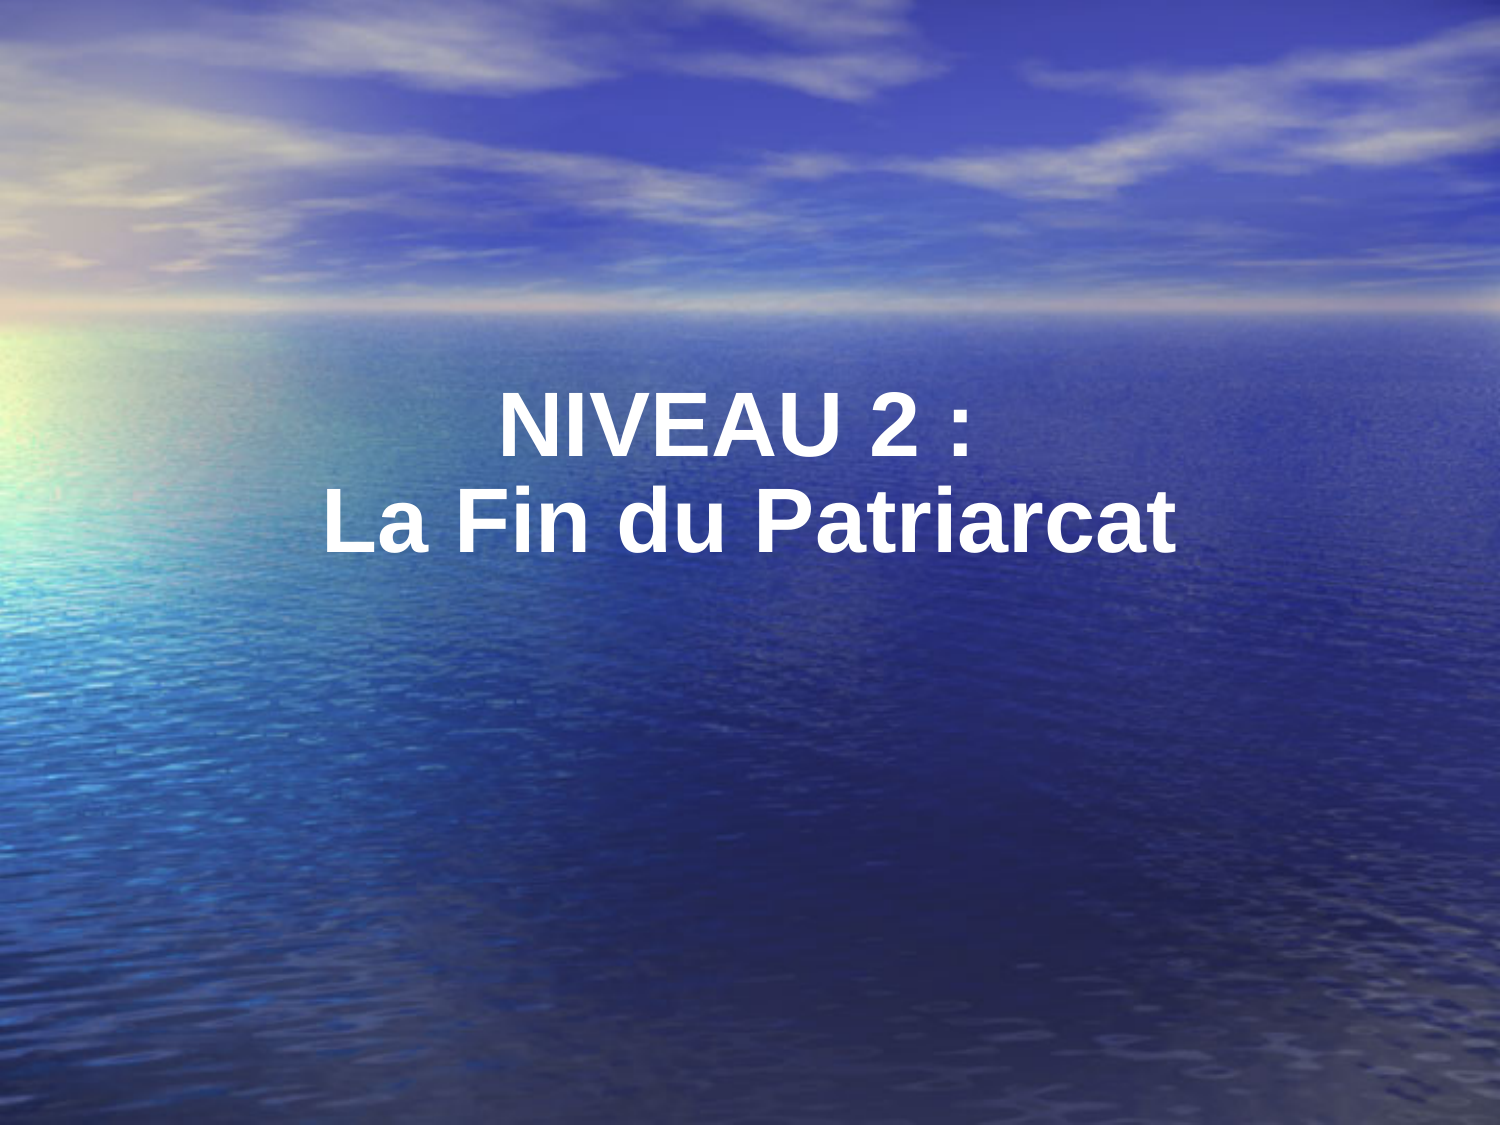

NIVEAU 2 :
La Fin du Patriarcat